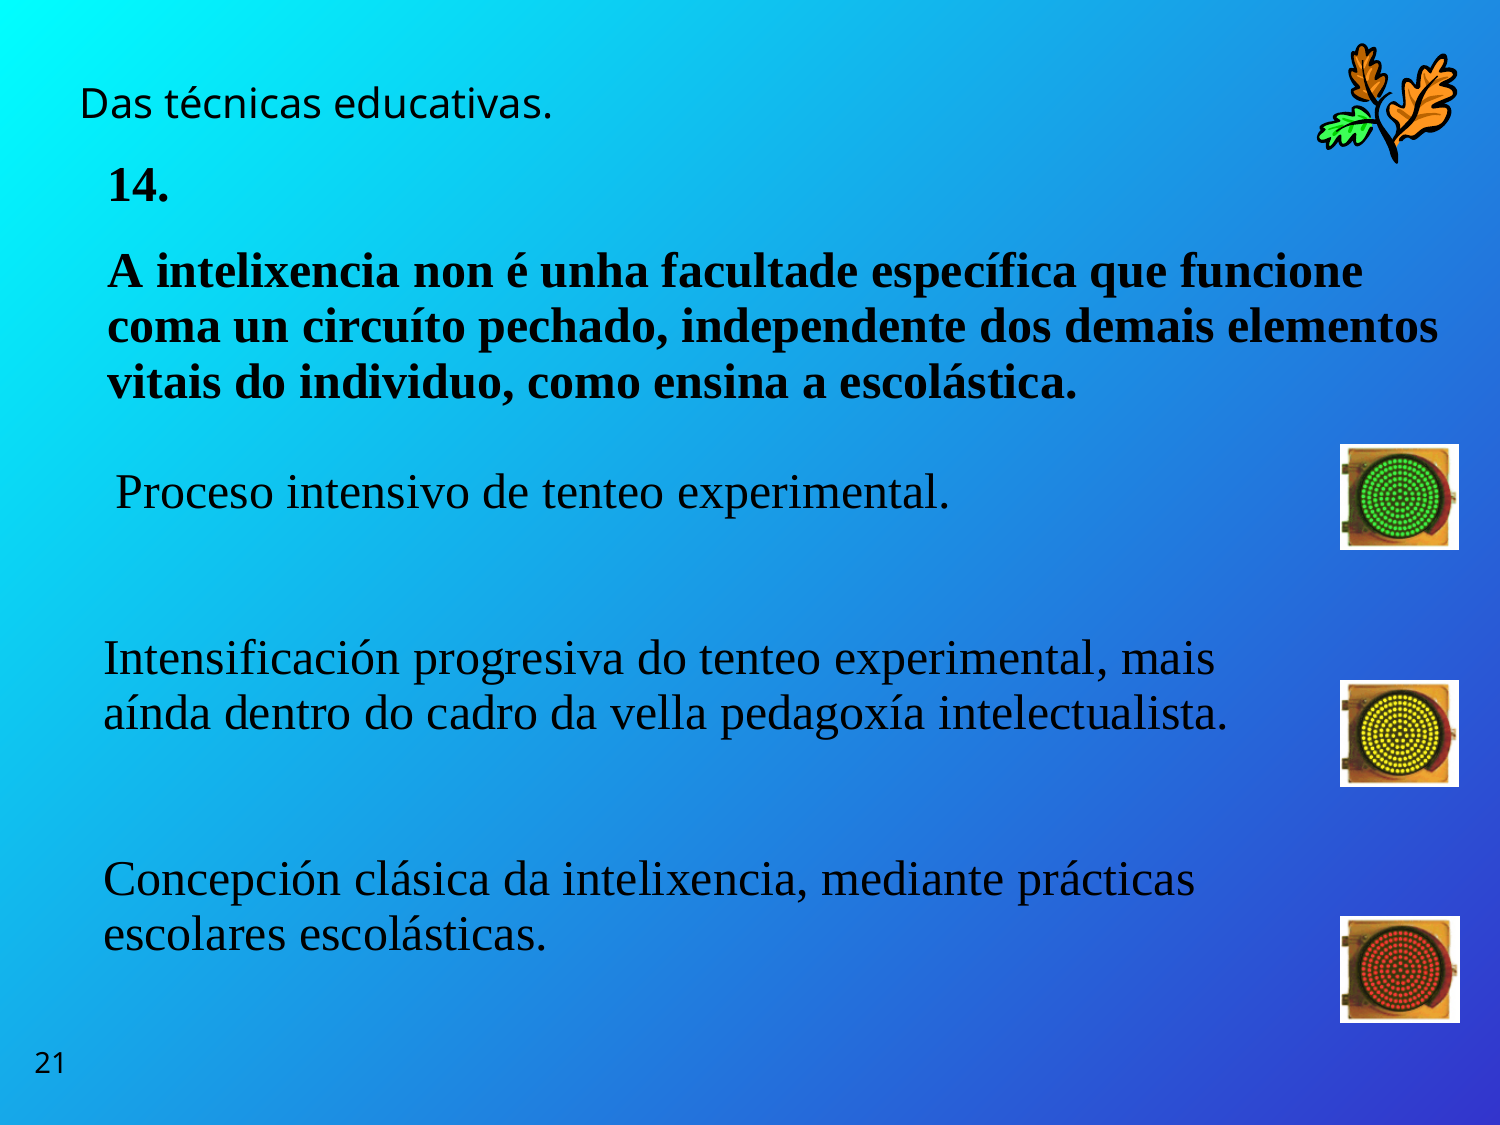

Das técnicas educativas.
	14.
	A intelixencia non é unha facultade específica que funcione coma un circuíto pechado, independente dos demais elementos vitais do individuo, como ensina a escolástica.
 Proceso intensivo de tenteo experimental.
Intensificación progresiva do tenteo experimental, mais aínda dentro do cadro da vella pedagoxía intelectualista.
Concepción clásica da intelixencia, mediante prácticas escolares escolásticas.
21